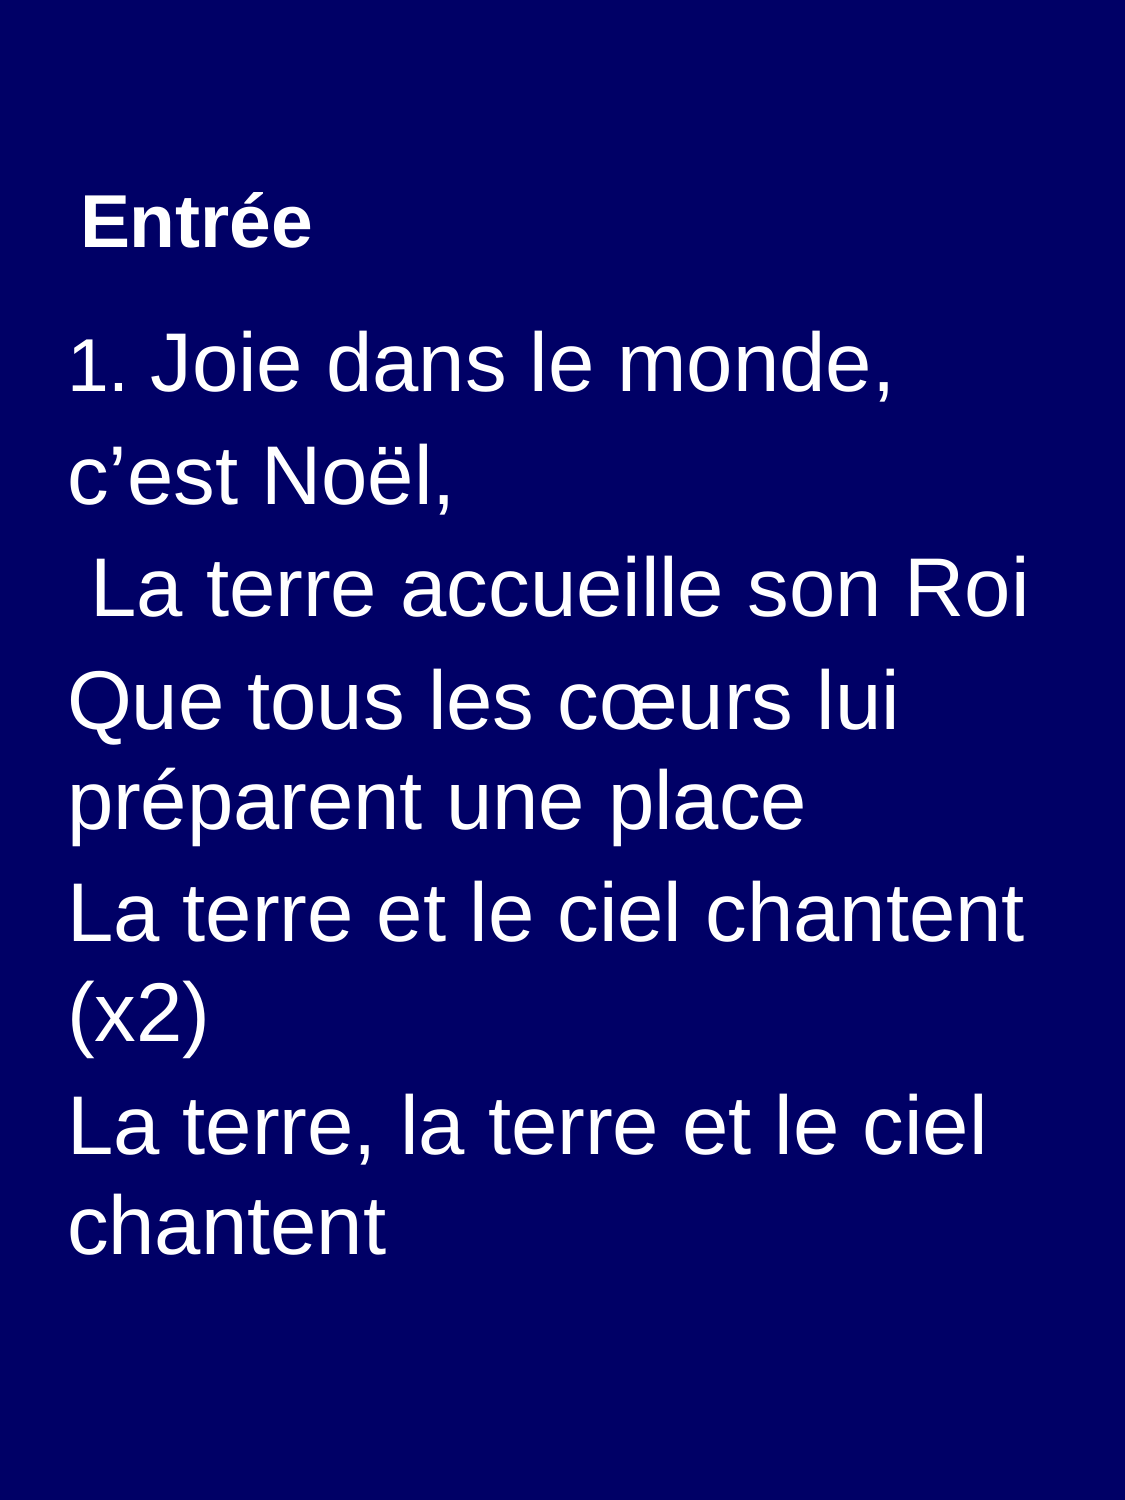

Entrée
1. Joie dans le monde,
c’est Noël,
 La terre accueille son Roi
Que tous les cœurs lui préparent une place
La terre et le ciel chantent (x2)
La terre, la terre et le ciel chantent